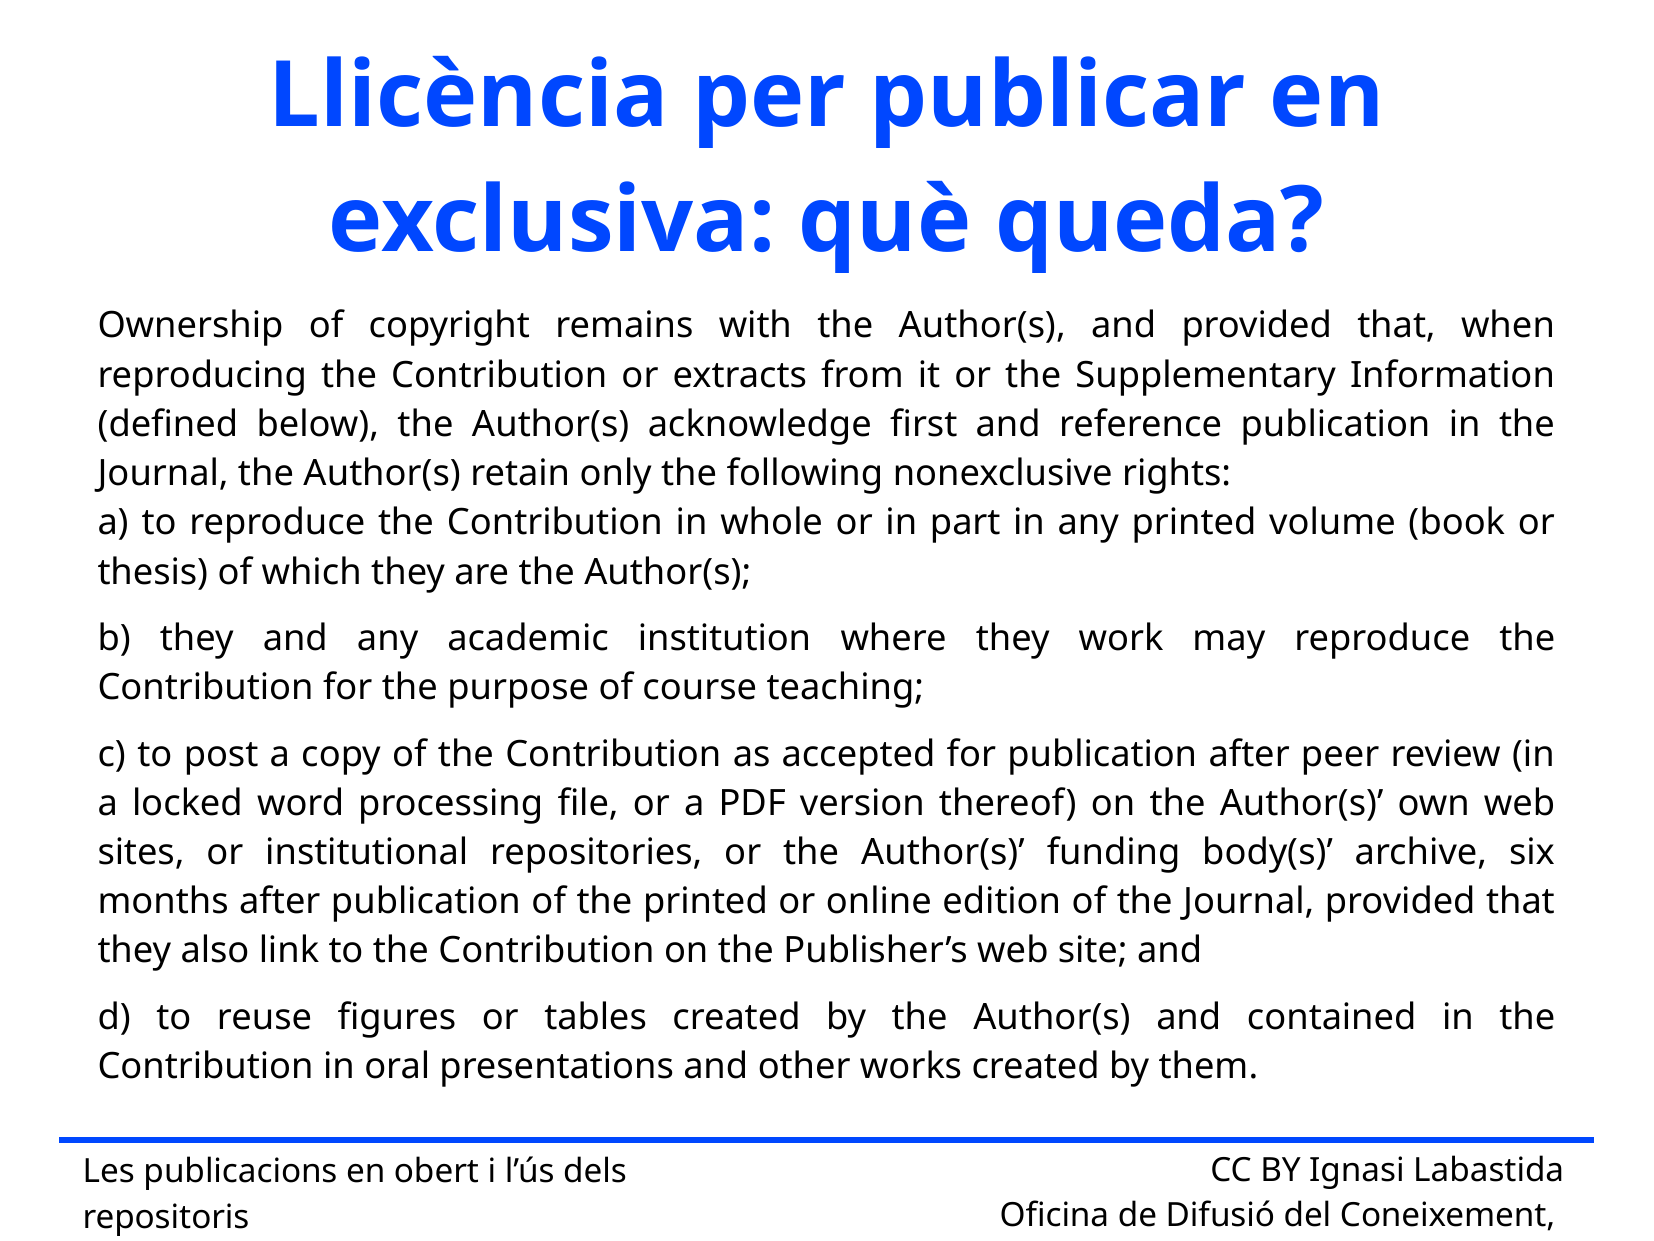

# Llicència per publicar en exclusiva: què queda?
Ownership of copyright remains with the Author(s), and provided that, when reproducing the Contribution or extracts from it or the Supplementary Information (defined below), the Author(s) acknowledge first and reference publication in the Journal, the Author(s) retain only the following nonexclusive rights:
a) to reproduce the Contribution in whole or in part in any printed volume (book or thesis) of which they are the Author(s);
b) they and any academic institution where they work may reproduce the Contribution for the purpose of course teaching;
c) to post a copy of the Contribution as accepted for publication after peer review (in a locked word processing file, or a PDF version thereof) on the Author(s)’ own web sites, or institutional repositories, or the Author(s)’ funding body(s)’ archive, six months after publication of the printed or online edition of the Journal, provided that they also link to the Contribution on the Publisher’s web site; and
d) to reuse figures or tables created by the Author(s) and contained in the Contribution in oral presentations and other works created by them.